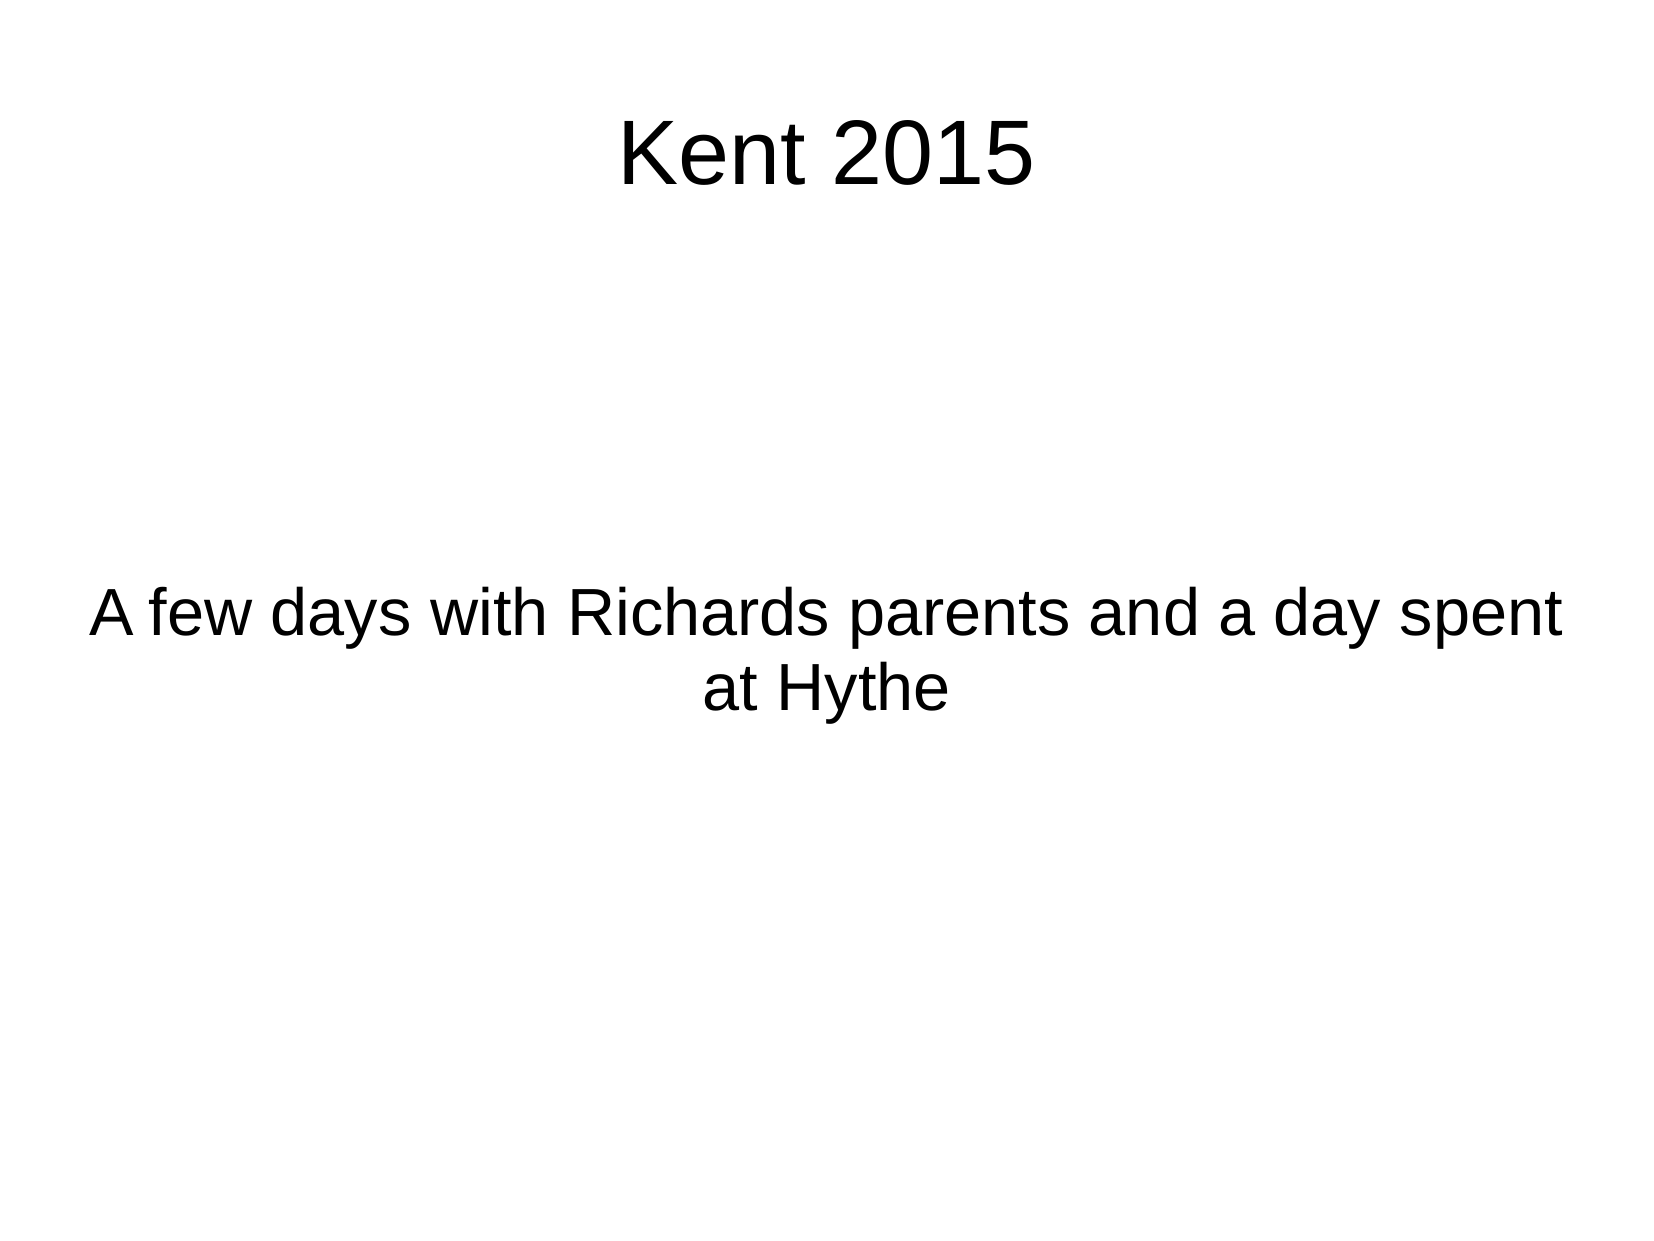

# Kent 2015
A few days with Richards parents and a day spent at Hythe